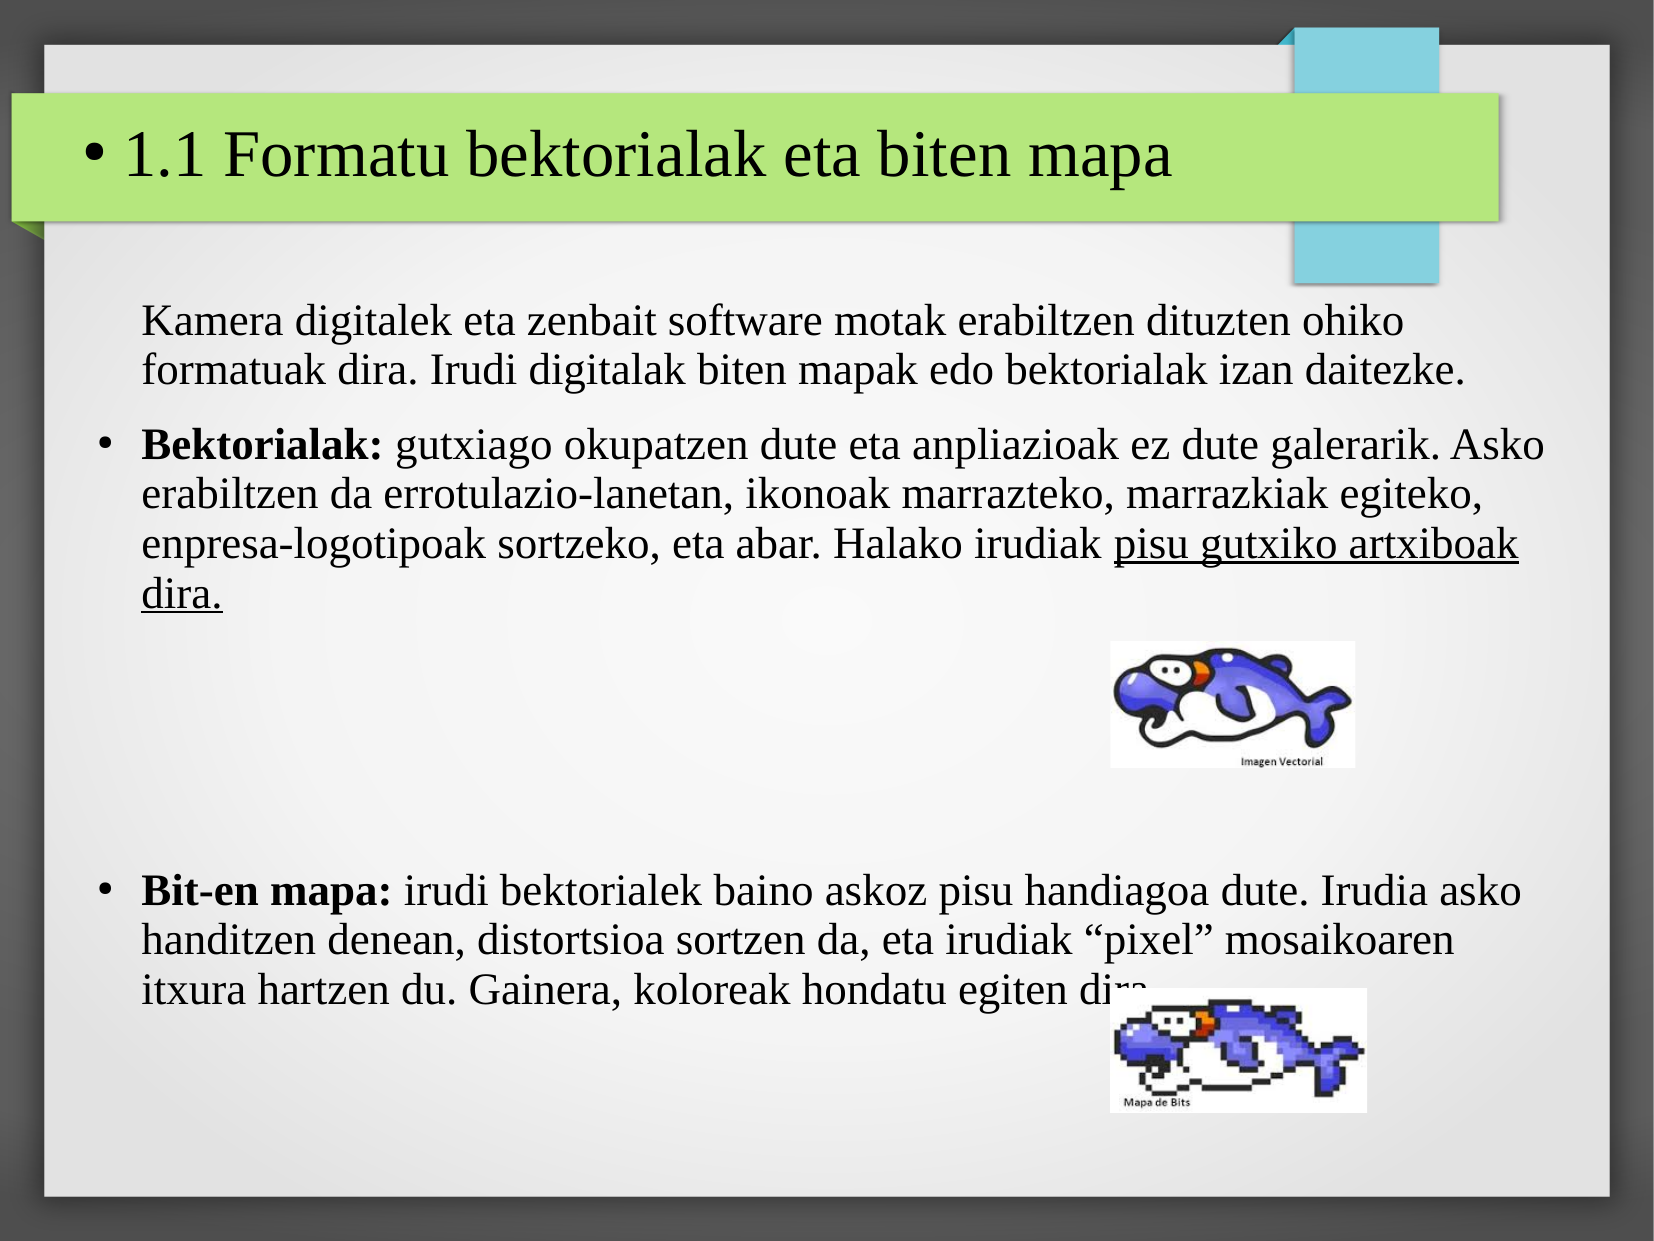

# 1.1 Formatu bektorialak eta biten mapa
Kamera digitalek eta zenbait software motak erabiltzen dituzten ohiko formatuak dira. Irudi digitalak biten mapak edo bektorialak izan daitezke.
Bektorialak: gutxiago okupatzen dute eta anpliazioak ez dute galerarik. Asko erabiltzen da errotulazio-lanetan, ikonoak marrazteko, marrazkiak egiteko, enpresa-logotipoak sortzeko, eta abar. Halako irudiak pisu gutxiko artxiboak dira.
Bit-en mapa: irudi bektorialek baino askoz pisu handiagoa dute. Irudia asko handitzen denean, distortsioa sortzen da, eta irudiak “pixel” mosaikoaren itxura hartzen du. Gainera, koloreak hondatu egiten dira.